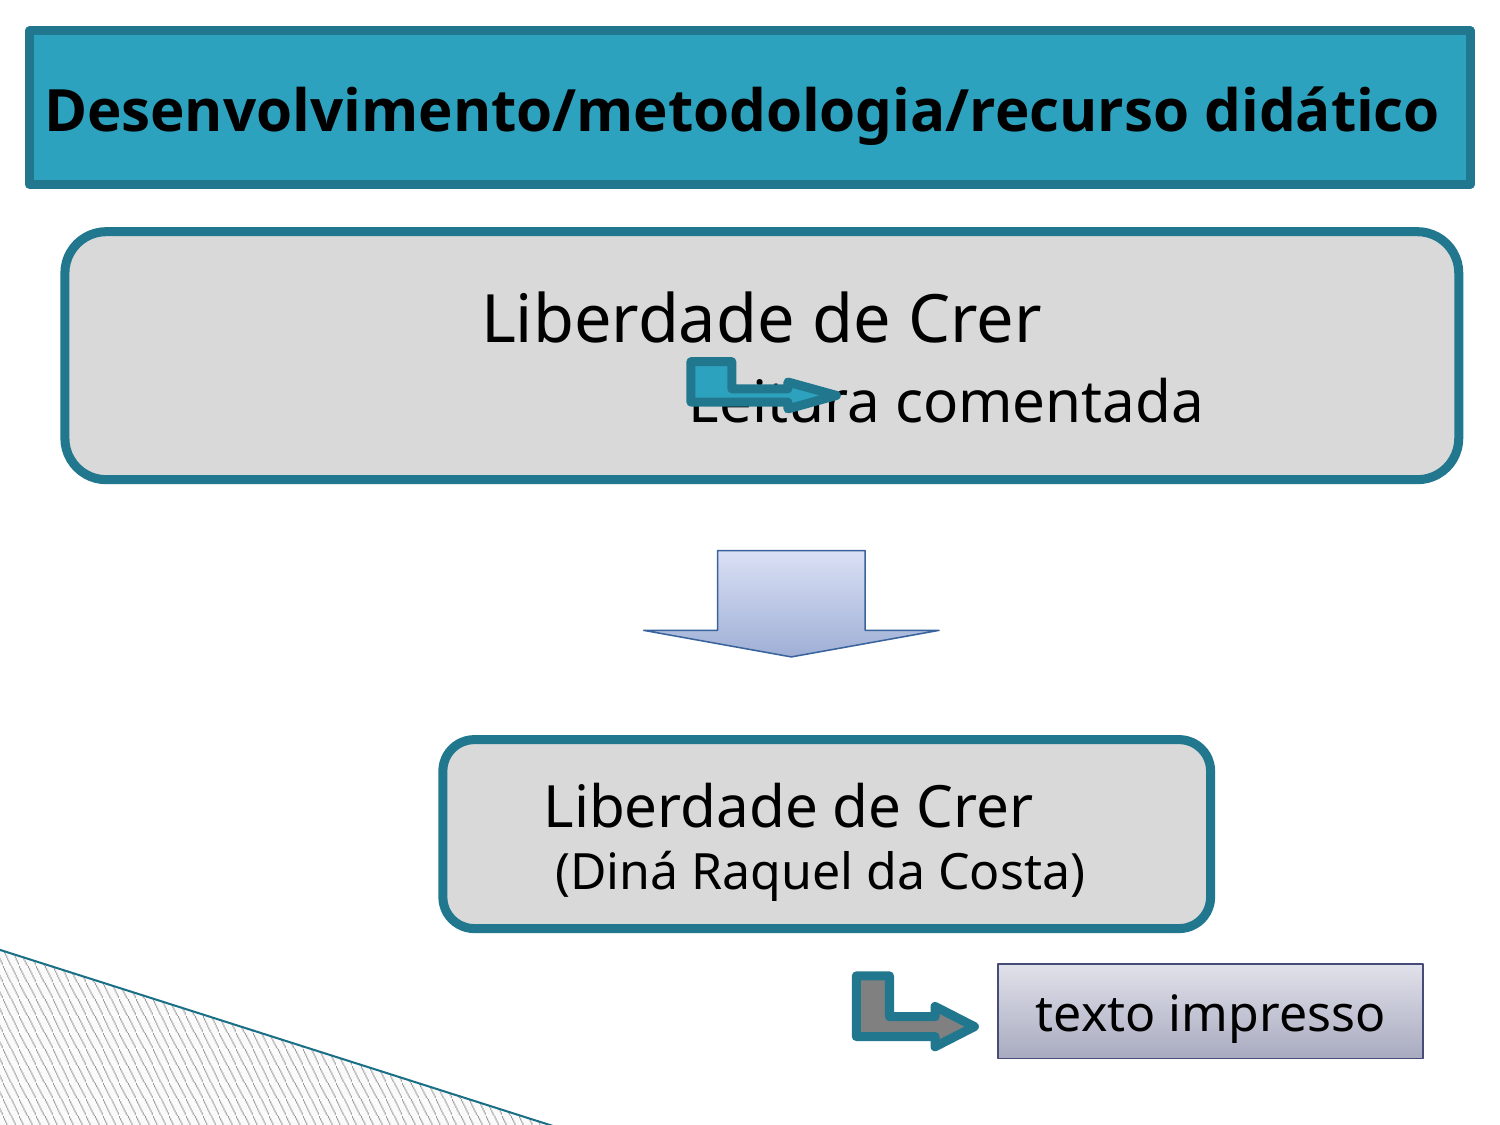

Desenvolvimento/metodologia/recurso didático
#
Liberdade de Crer
					Leitura comentada
Liberdade de Crer
(Diná Raquel da Costa)
texto impresso